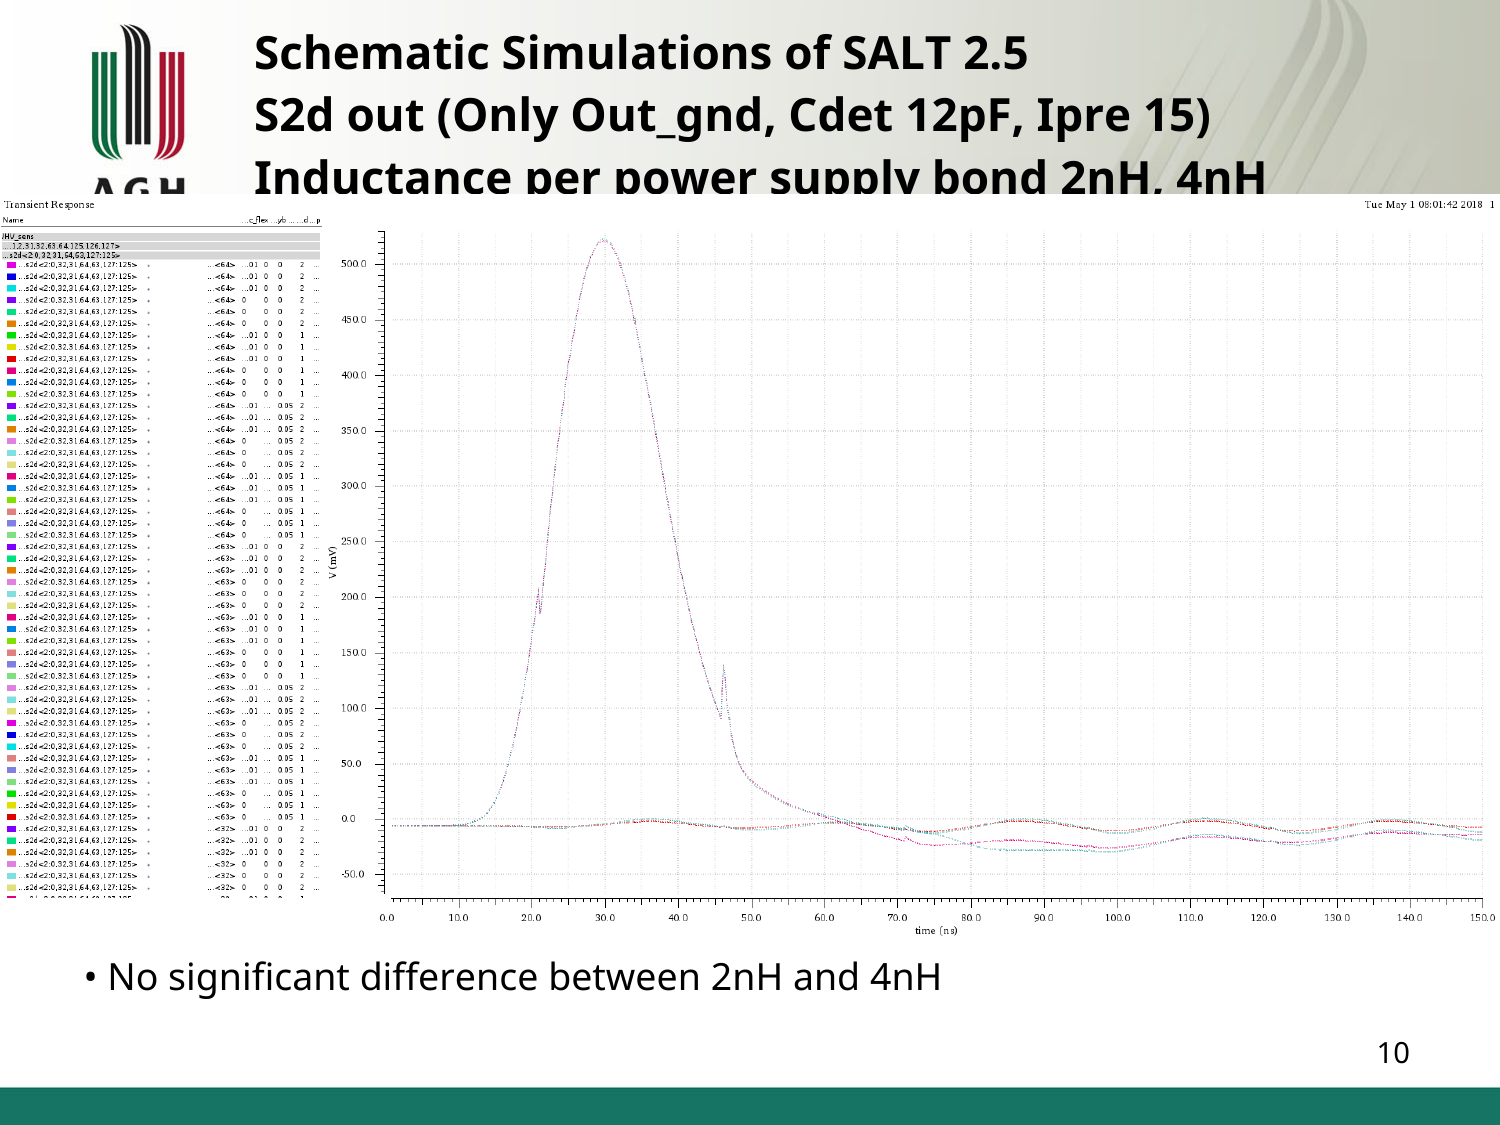

Schematic Simulations of SALT 2.5
S2d out (Only Out_gnd, Cdet 12pF, Ipre 15)
Inductance per power supply bond 2nH, 4nH
# No significant difference between 2nH and 4nH
10